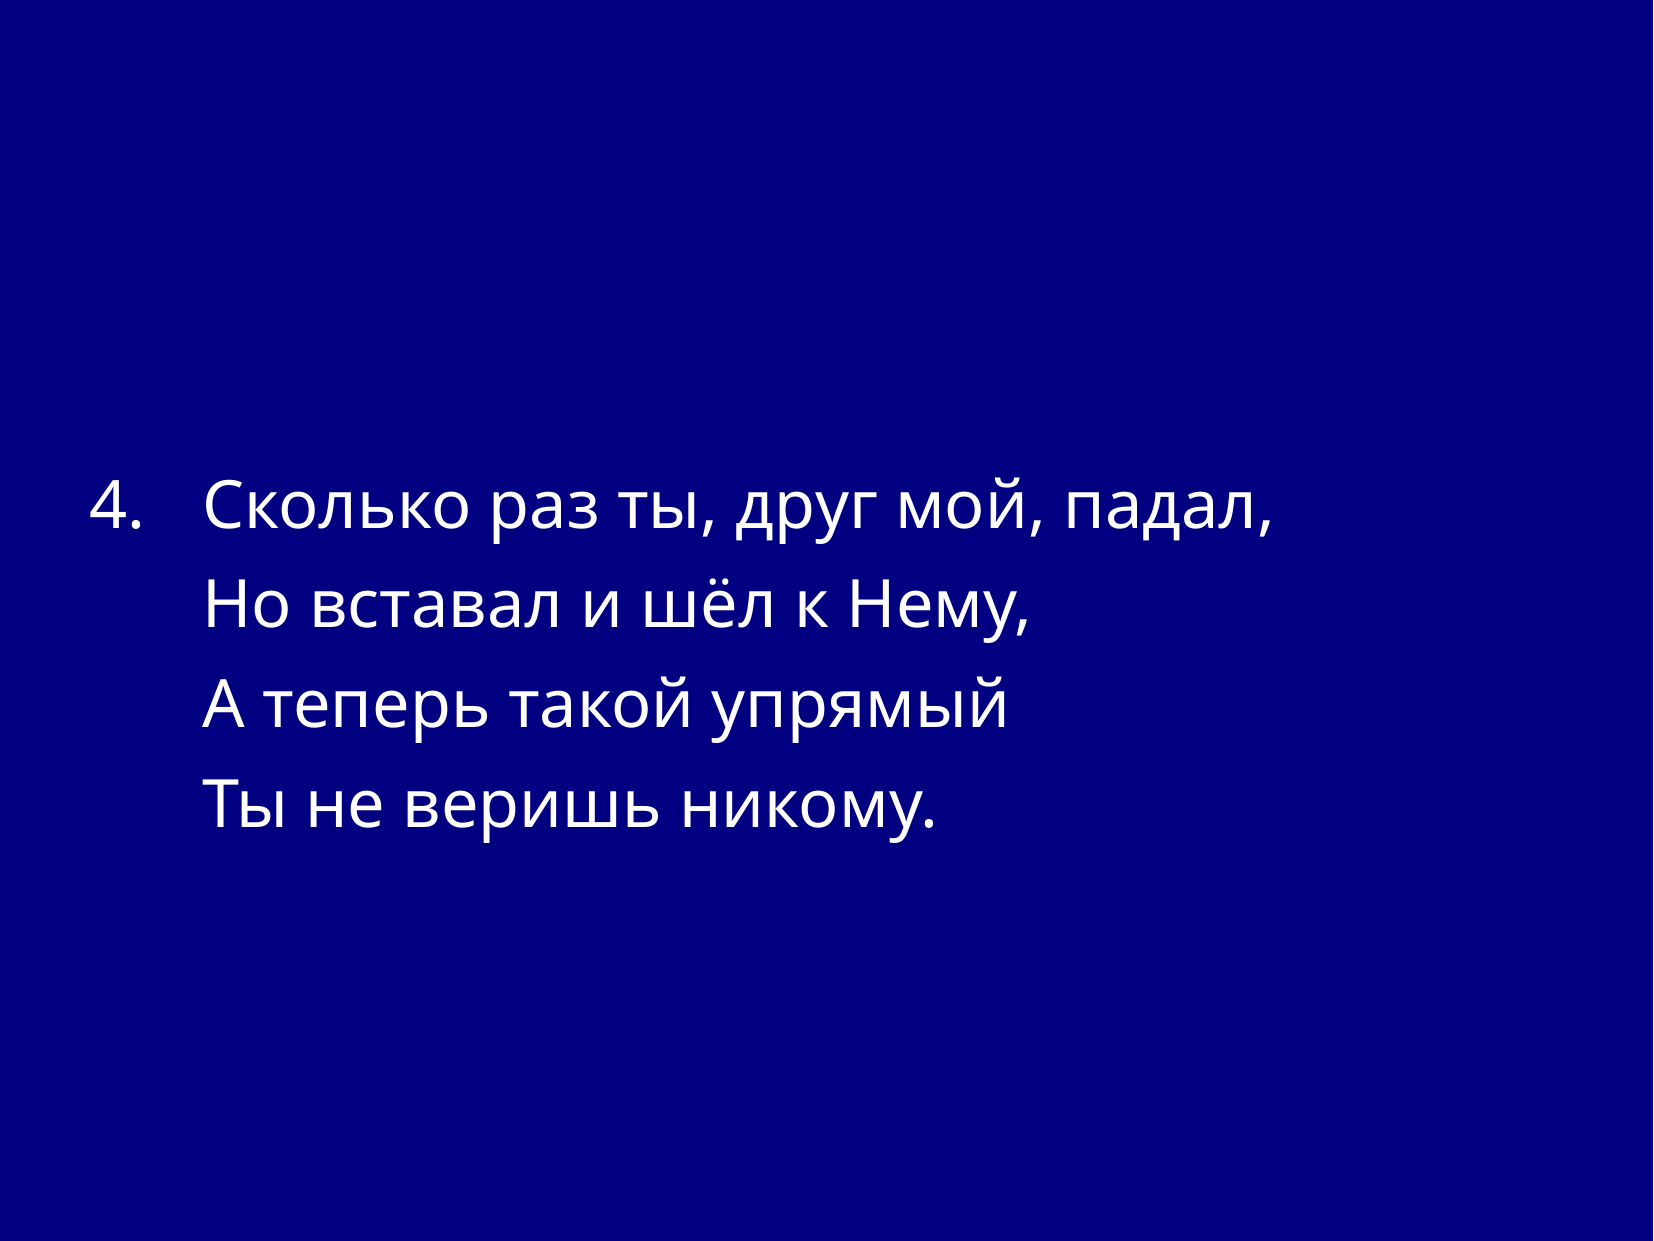

4.	Сколько раз ты, друг мой, падал,
	Но вставал и шёл к Нему,
	А теперь такой упрямый
	Ты не веришь никому.